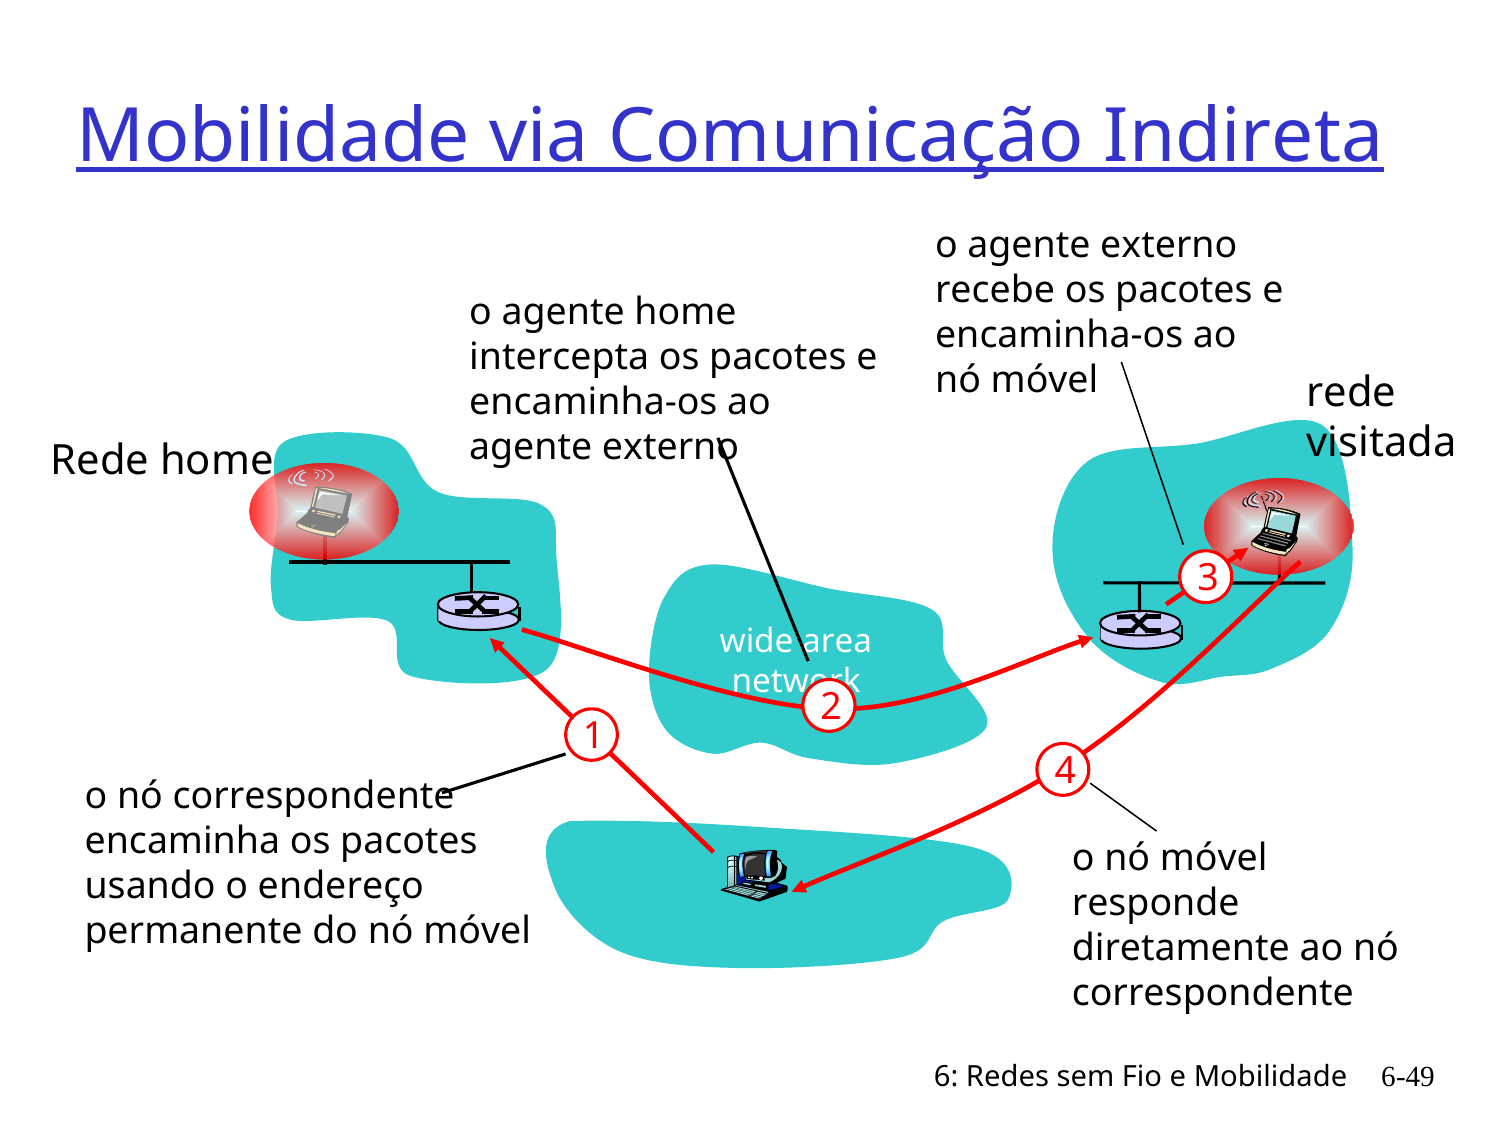

Mobilidade via Comunicação Indireta
o agente externo recebe os pacotes e encaminha-os ao nó móvel
o agente home intercepta os pacotes e encaminha-os ao agente externo
rede
visitada
Rede home
3
4
wide area network
2
1
o nó correspondente encaminha os pacotes usando o endereço permanente do nó móvel
o nó móvel responde diretamente ao nó correspondente
6: Redes sem Fio e Mobilidade